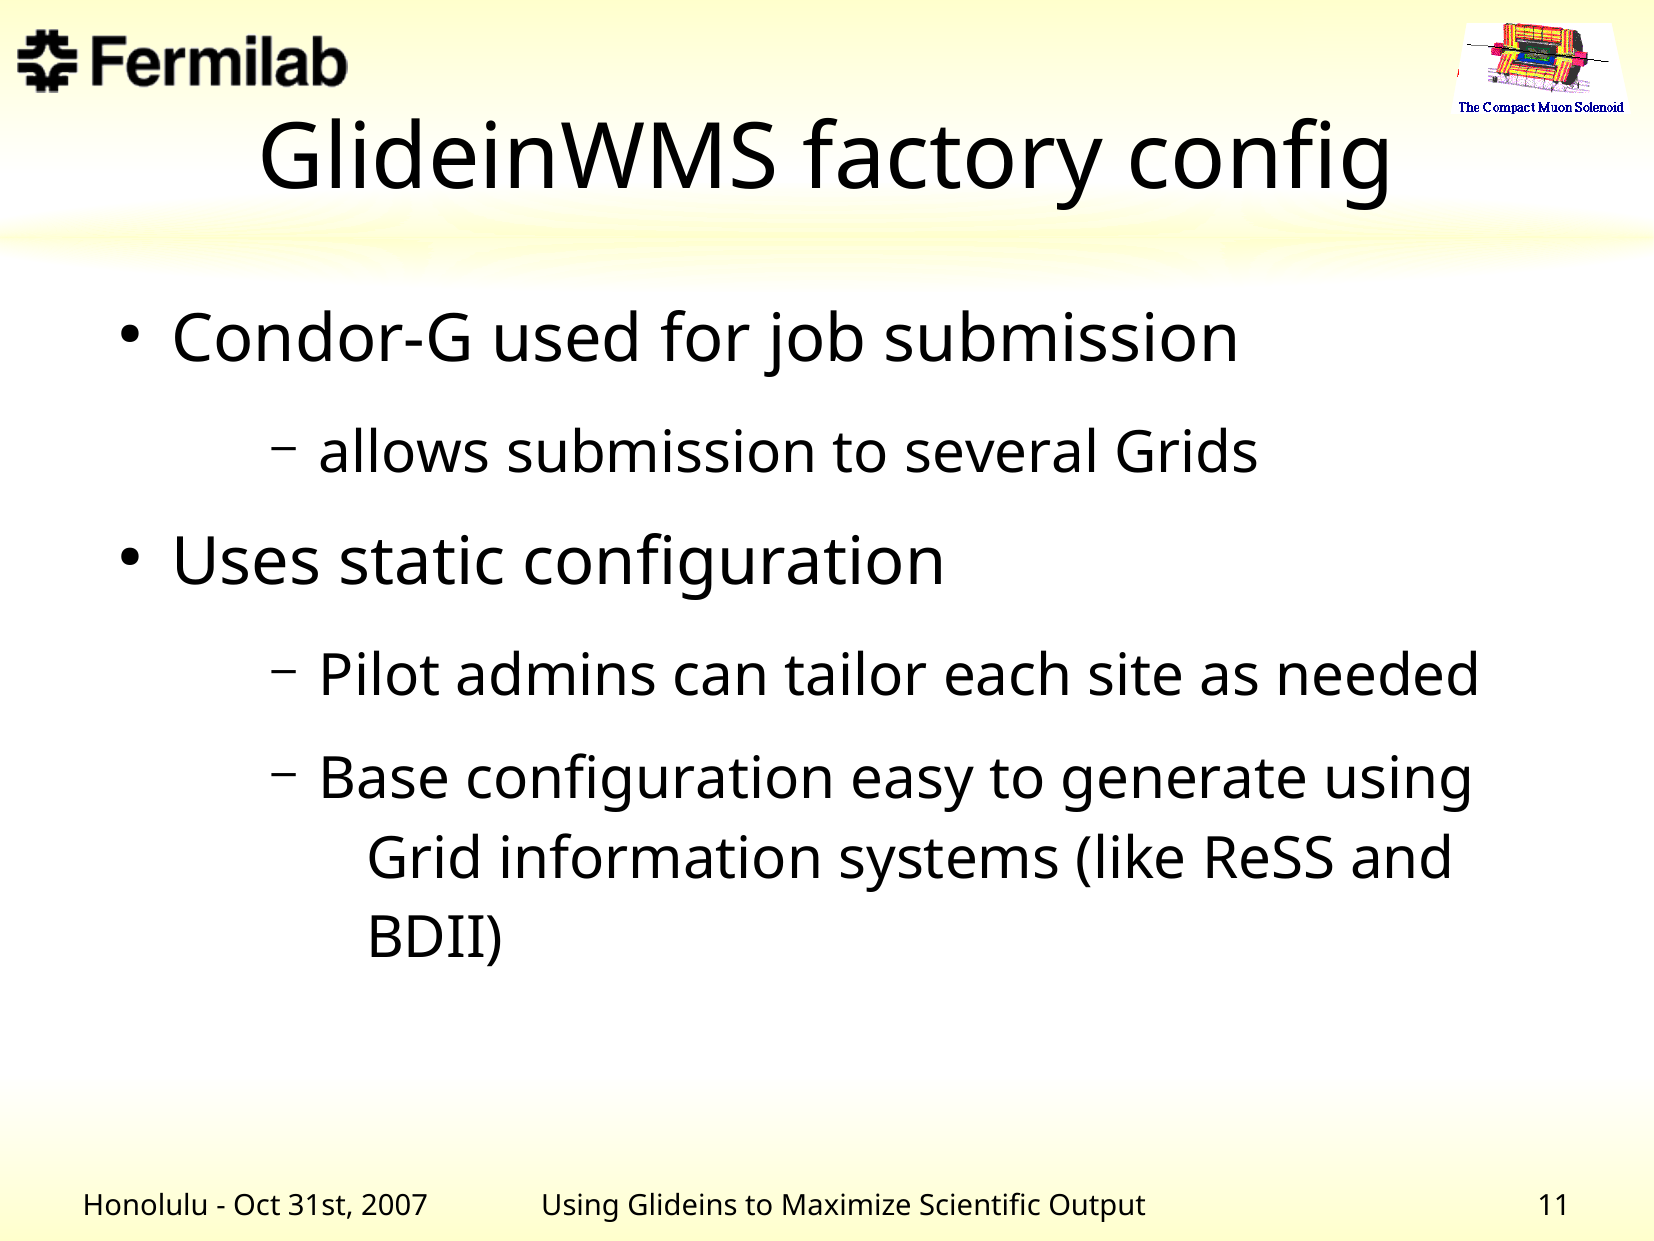

# GlideinWMS factory config
Condor-G used for job submission
allows submission to several Grids
Uses static configuration
Pilot admins can tailor each site as needed
Base configuration easy to generate using Grid information systems (like ReSS and BDII)
Using Glideins to Maximize Scientific Output
Honolulu - Oct 31st, 2007
11